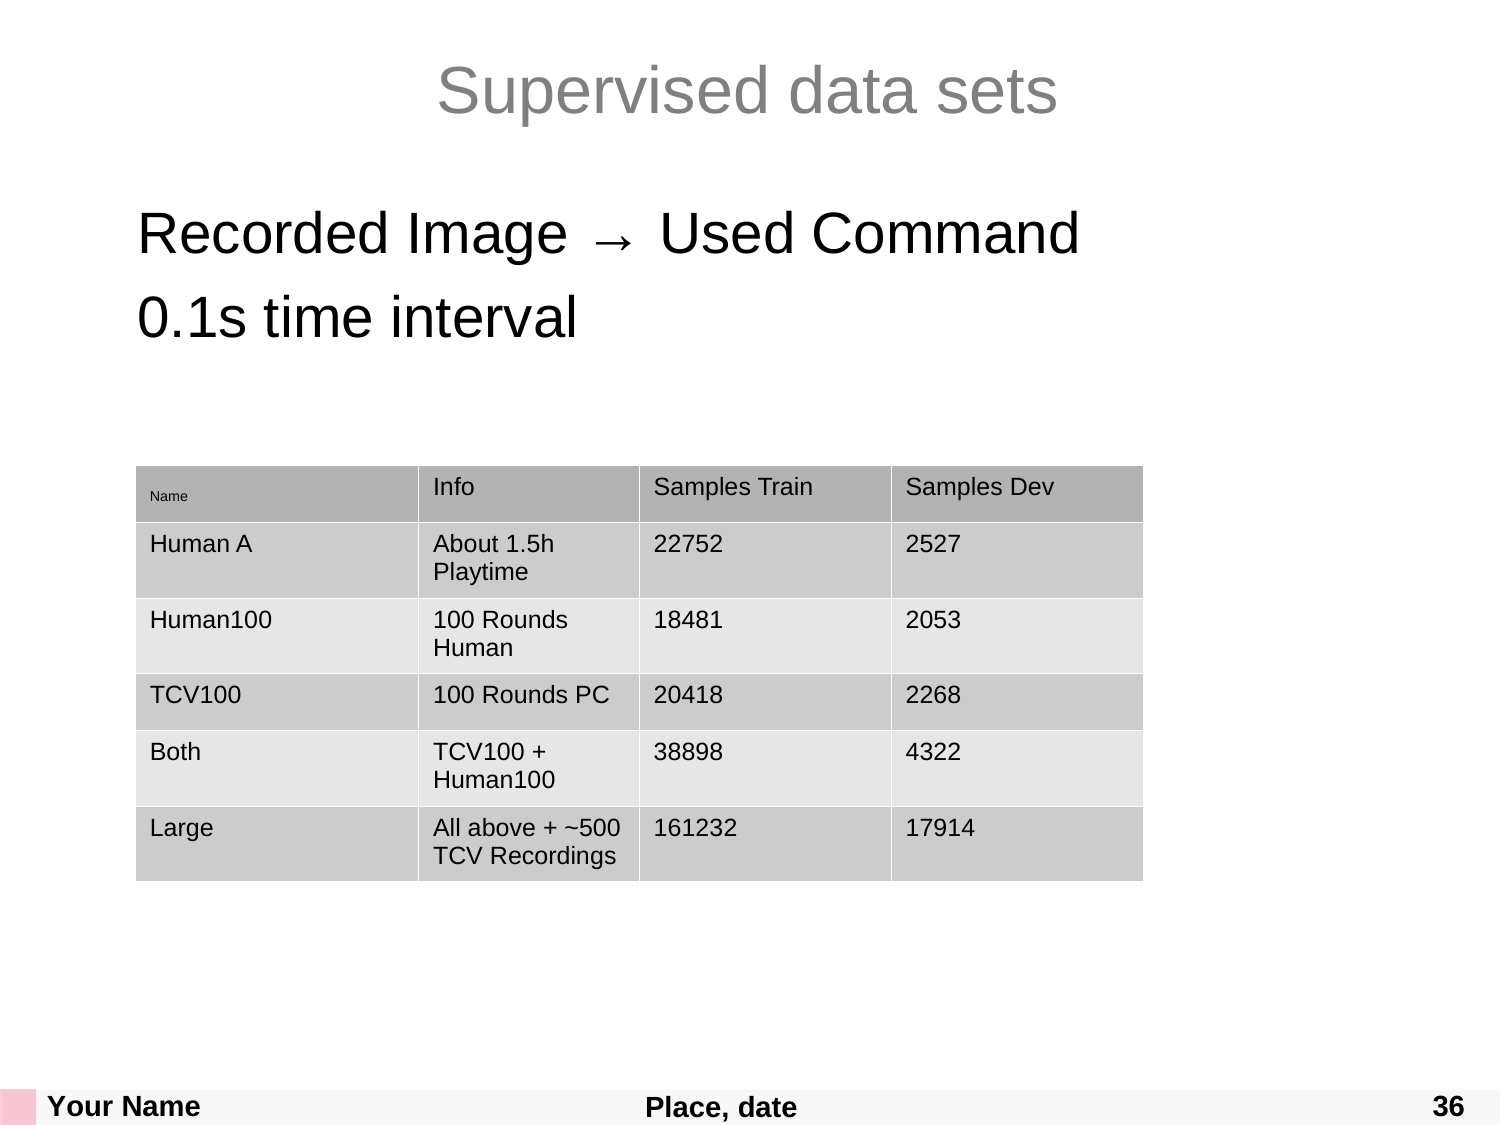

# Supervised data sets
Recorded Image → Used Command
0.1s time interval
| Name | Info | Samples Train | Samples Dev |
| --- | --- | --- | --- |
| Human A | About 1.5h Playtime | 22752 | 2527 |
| Human100 | 100 Rounds Human | 18481 | 2053 |
| TCV100 | 100 Rounds PC | 20418 | 2268 |
| Both | TCV100 + Human100 | 38898 | 4322 |
| Large | All above + ~500 TCV Recordings | 161232 | 17914 |